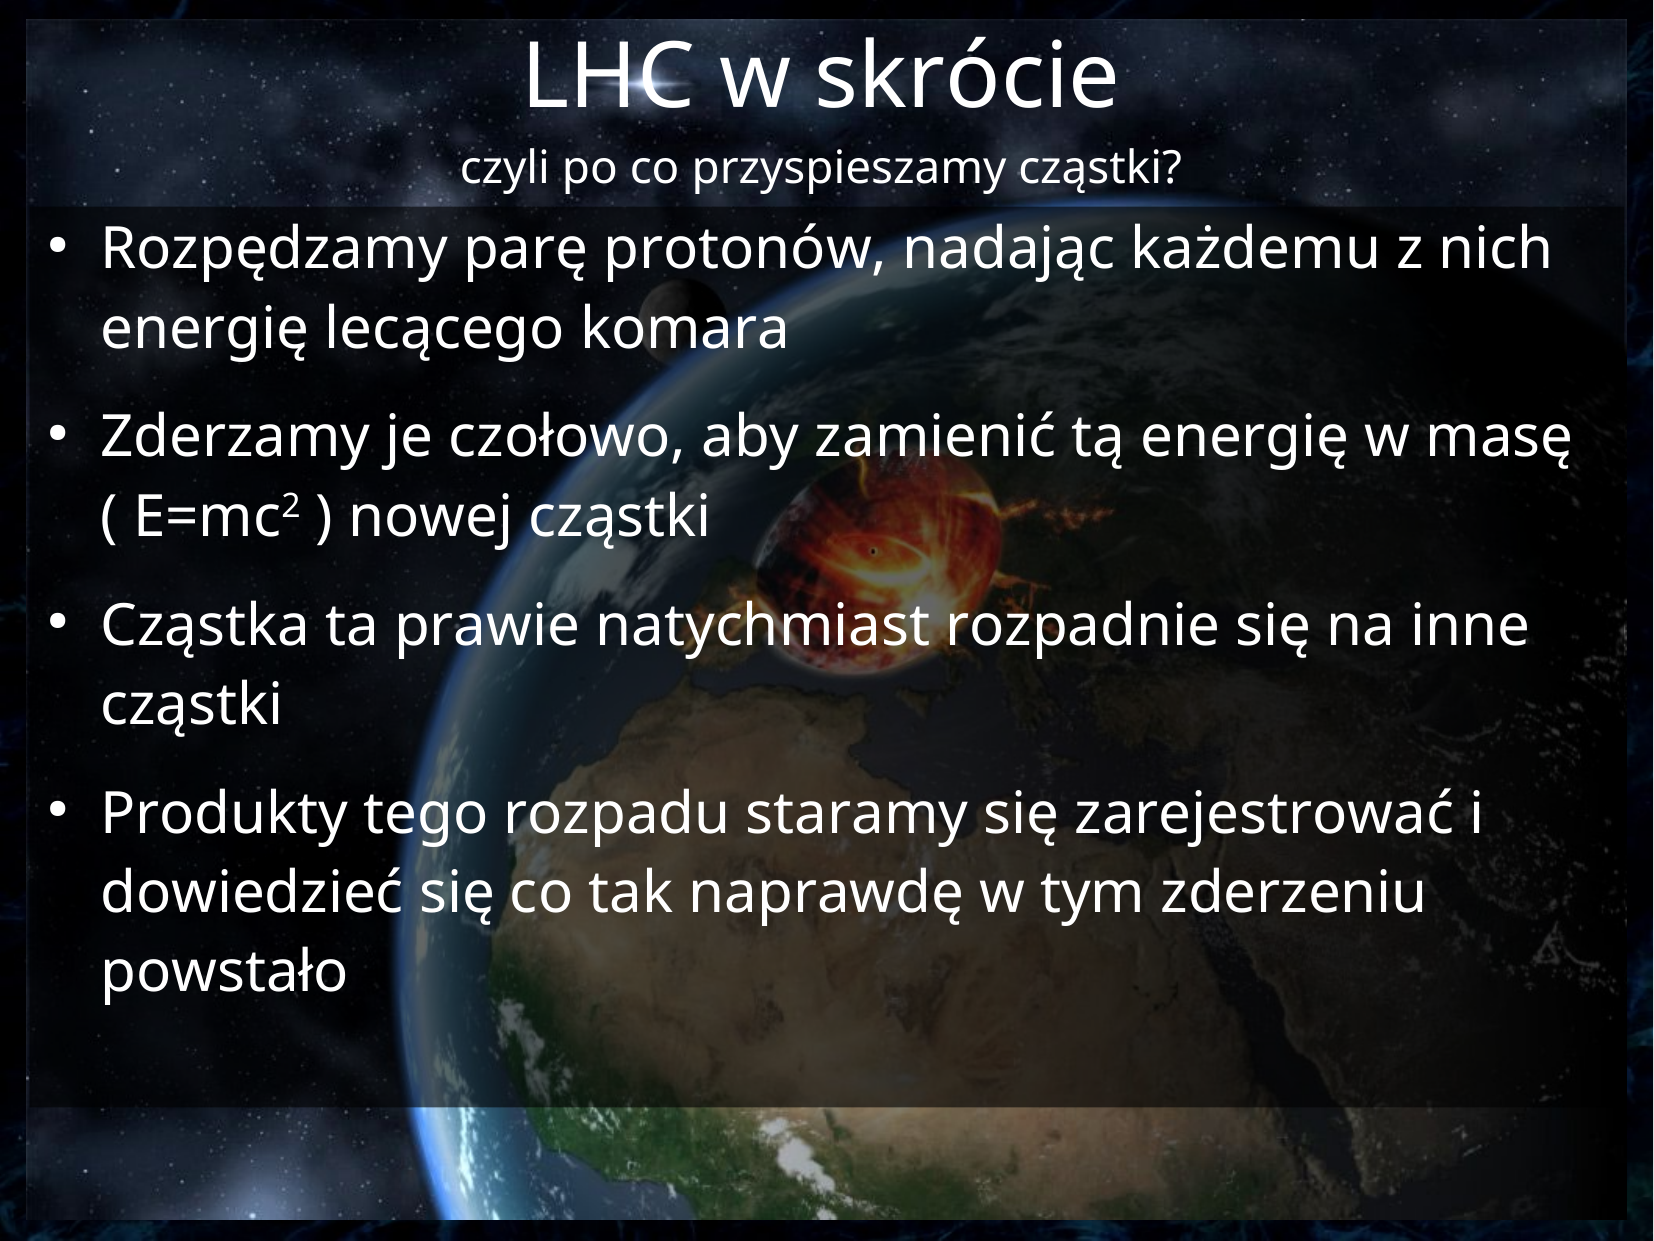

# LHC w skrócie czyli po co przyspieszamy cząstki?
Rozpędzamy parę protonów, nadając każdemu z nich energię lecącego komara
Zderzamy je czołowo, aby zamienić tą energię w masę ( E=mc2 ) nowej cząstki
Cząstka ta prawie natychmiast rozpadnie się na inne cząstki
Produkty tego rozpadu staramy się zarejestrować i dowiedzieć się co tak naprawdę w tym zderzeniu powstało